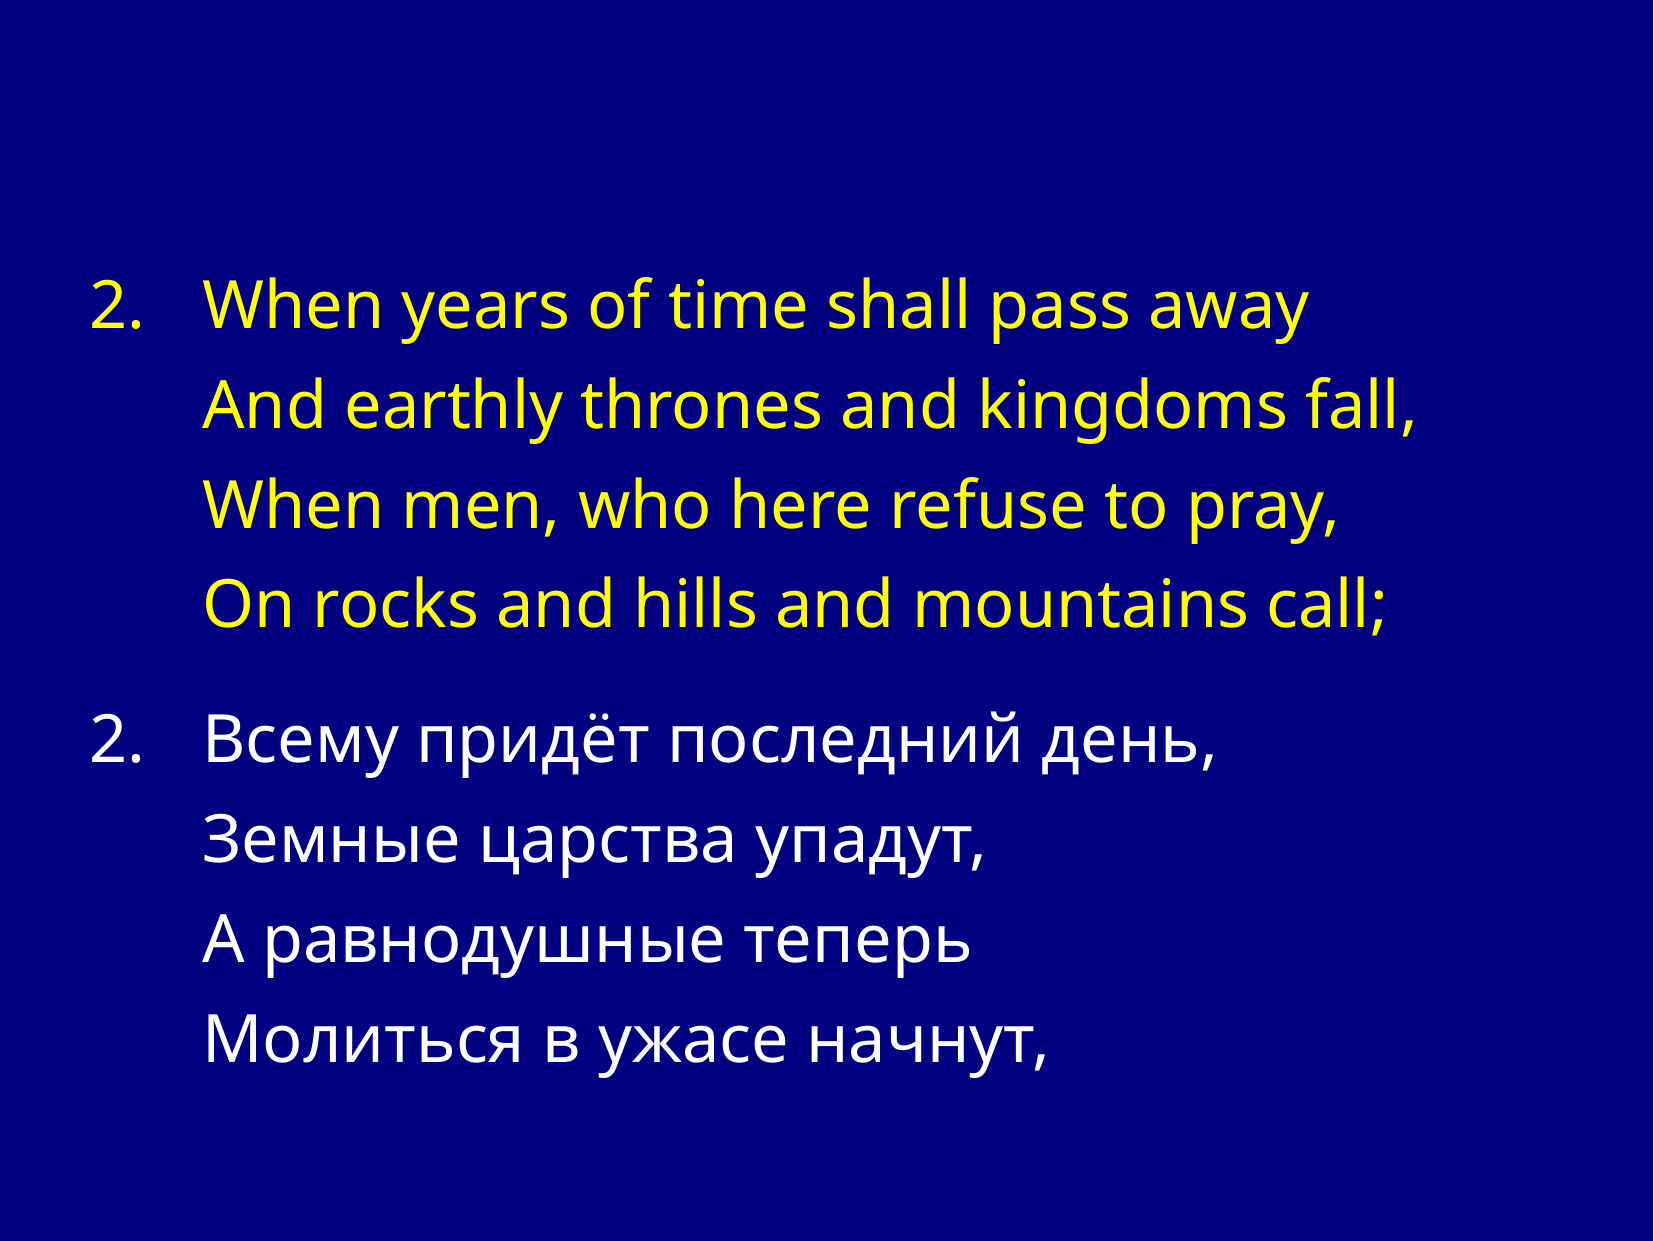

2.	When years of time shall pass away
	And earthly thrones and kingdoms fall,
	When men, who here refuse to pray,
	On rocks and hills and mountains call;
2.	Всему придёт последний день,
	Земные царства упадут,
	А равнодушные теперь
	Молиться в ужасе начнут,